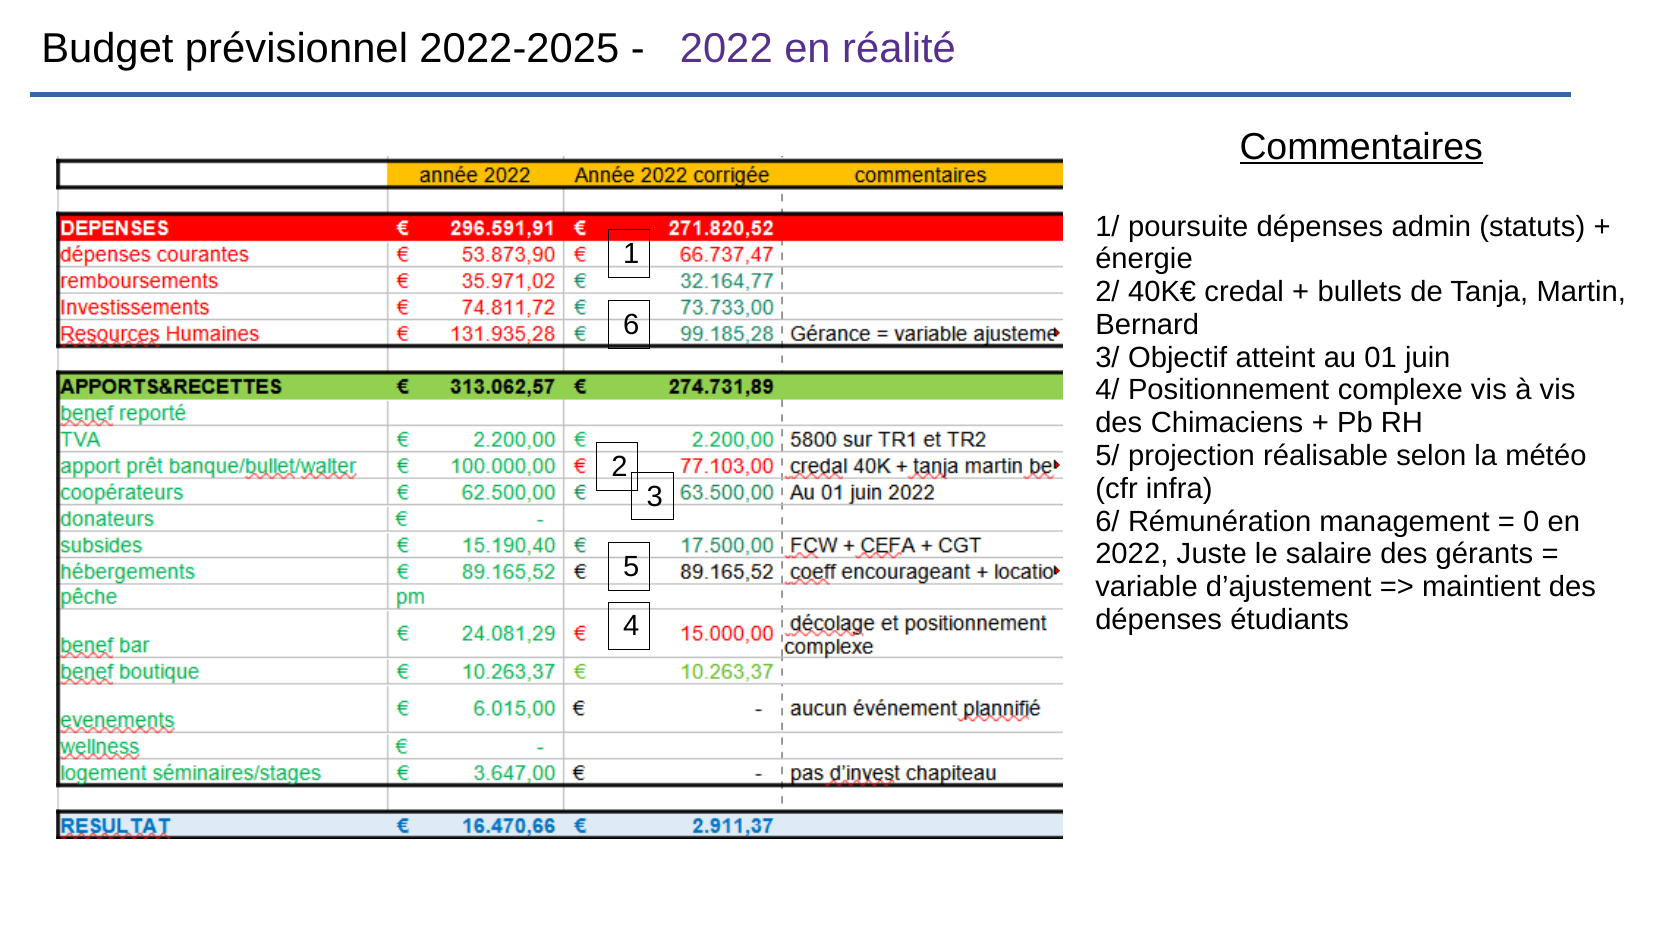

# Budget prévisionnel 2022-2025 - 2022 en réalité
Commentaires
1/ poursuite dépenses admin (statuts) + énergie
2/ 40K€ credal + bullets de Tanja, Martin, Bernard
3/ Objectif atteint au 01 juin
4/ Positionnement complexe vis à vis des Chimaciens + Pb RH
5/ projection réalisable selon la météo (cfr infra)
6/ Rémunération management = 0 en 2022, Juste le salaire des gérants = variable d’ajustement => maintient des dépenses étudiants
1
6
2
3
5
4